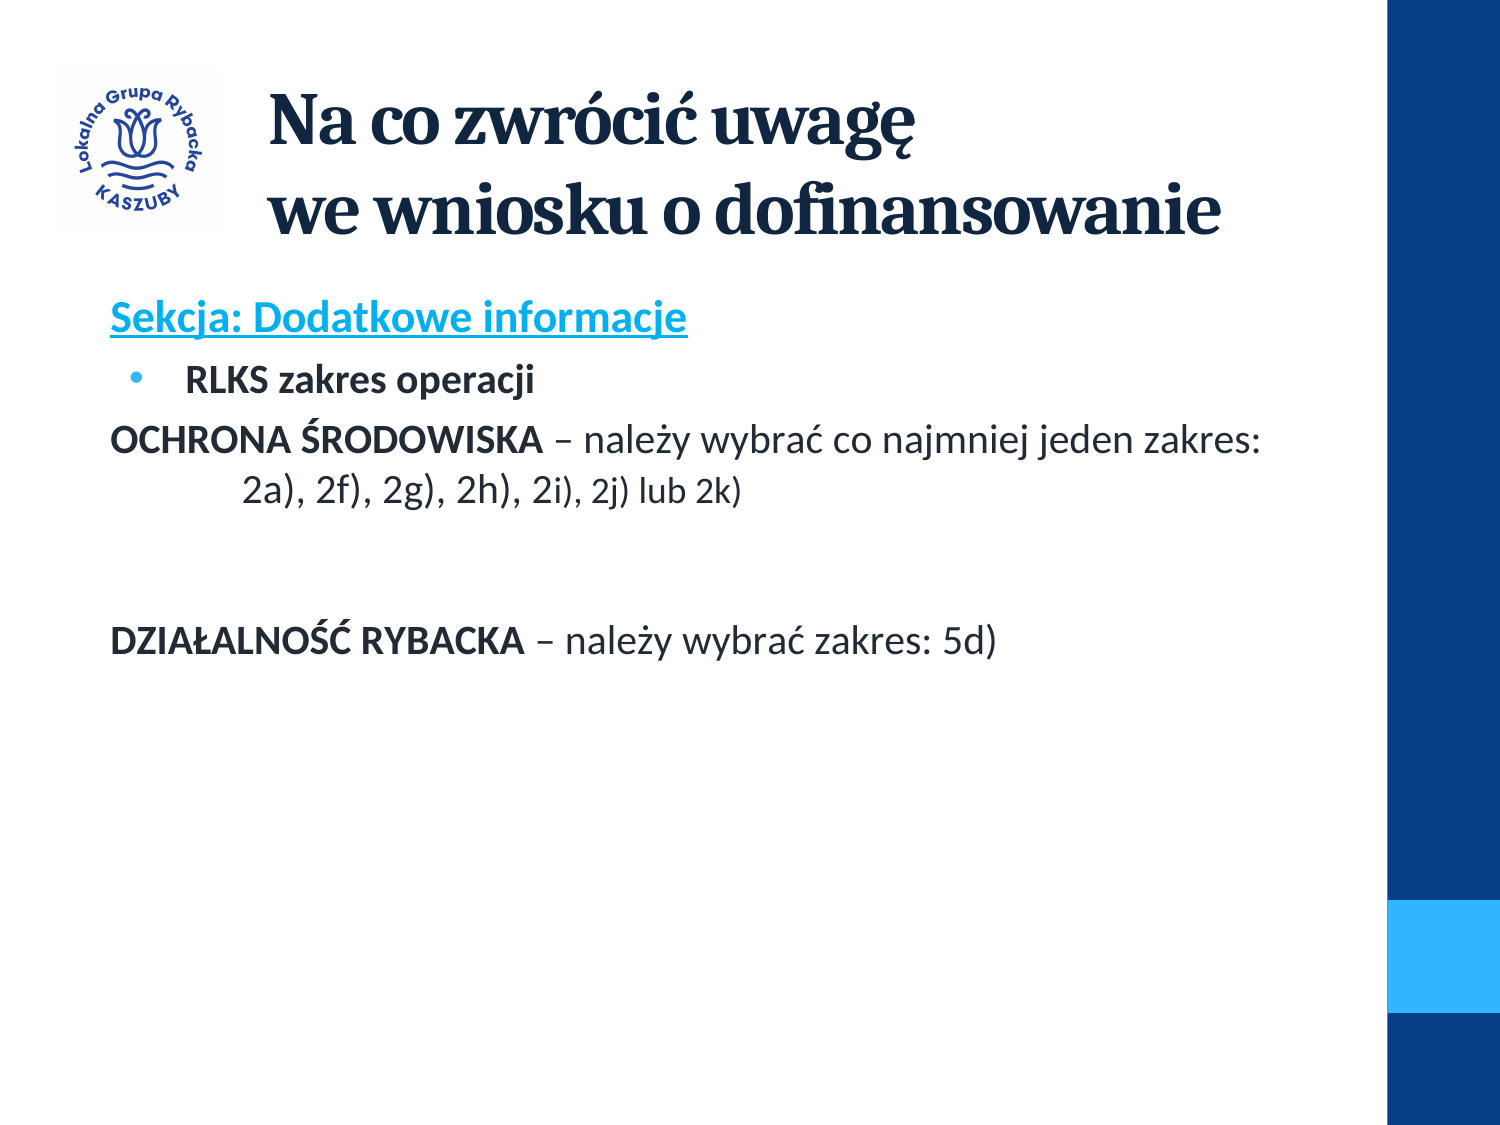

# Na co zwrócić uwagę we wniosku o dofinansowanie
Sekcja: Dodatkowe informacje
RLKS zakres operacji
OCHRONA ŚRODOWISKA – należy wybrać co najmniej jeden zakres:
2a), 2f), 2g), 2h), 2i), 2j) lub 2k)
DZIAŁALNOŚĆ RYBACKA – należy wybrać zakres: 5d)